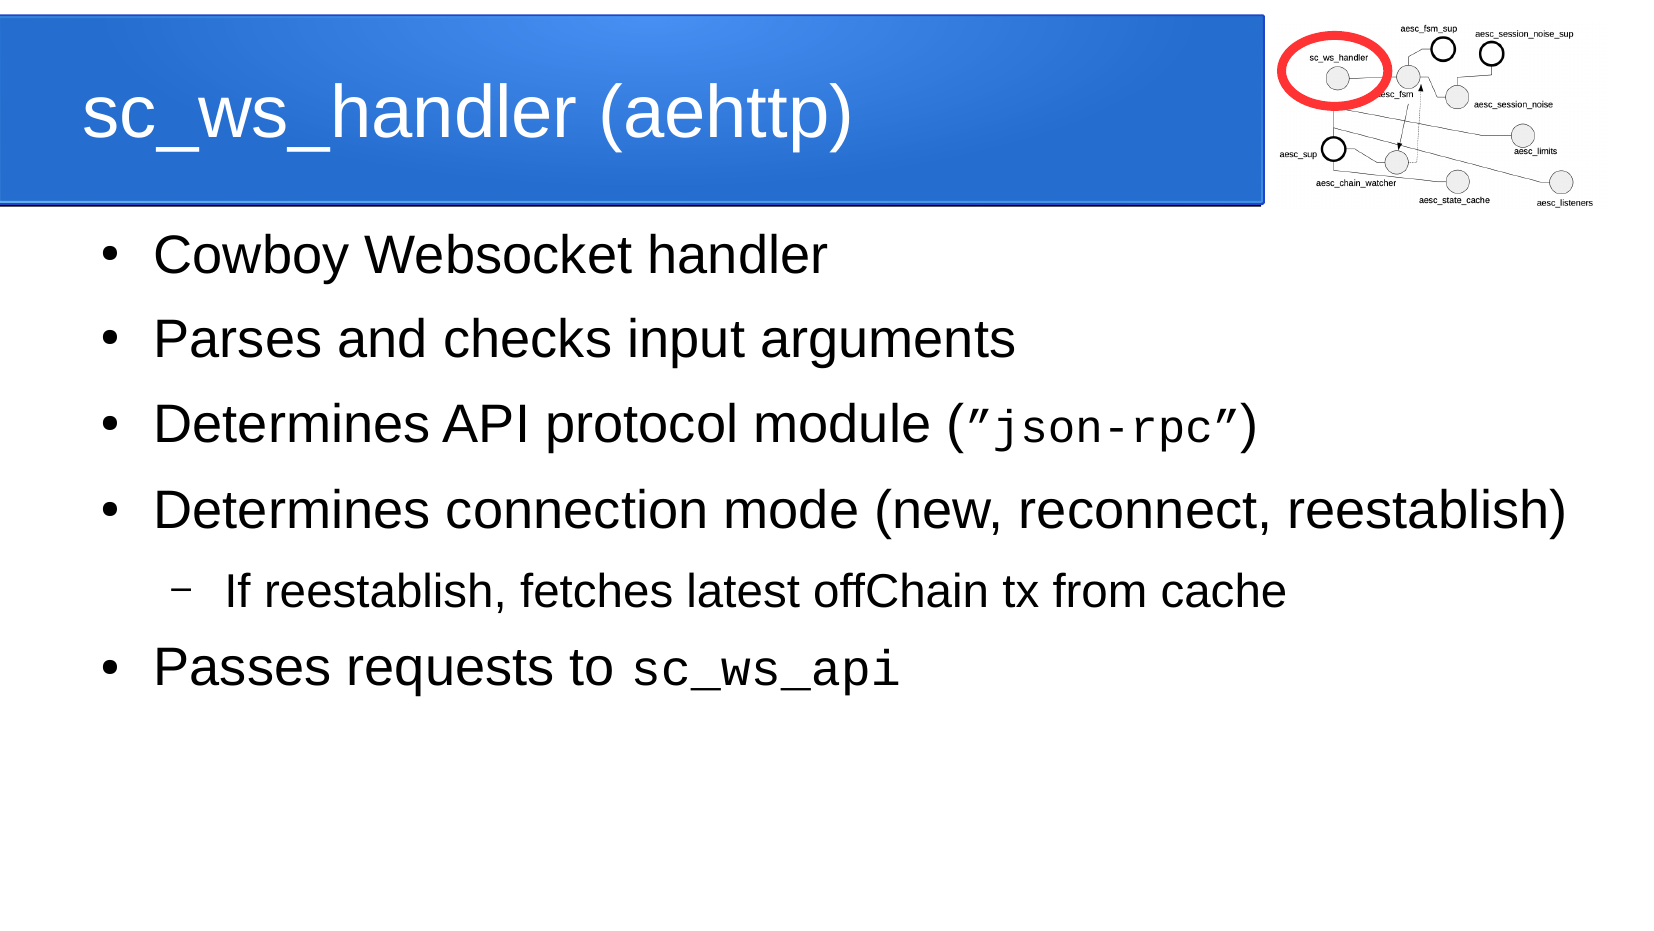

# sc_ws_handler (aehttp)
Cowboy Websocket handler
Parses and checks input arguments
Determines API protocol module (”json-rpc”)
Determines connection mode (new, reconnect, reestablish)
If reestablish, fetches latest offChain tx from cache
Passes requests to sc_ws_api